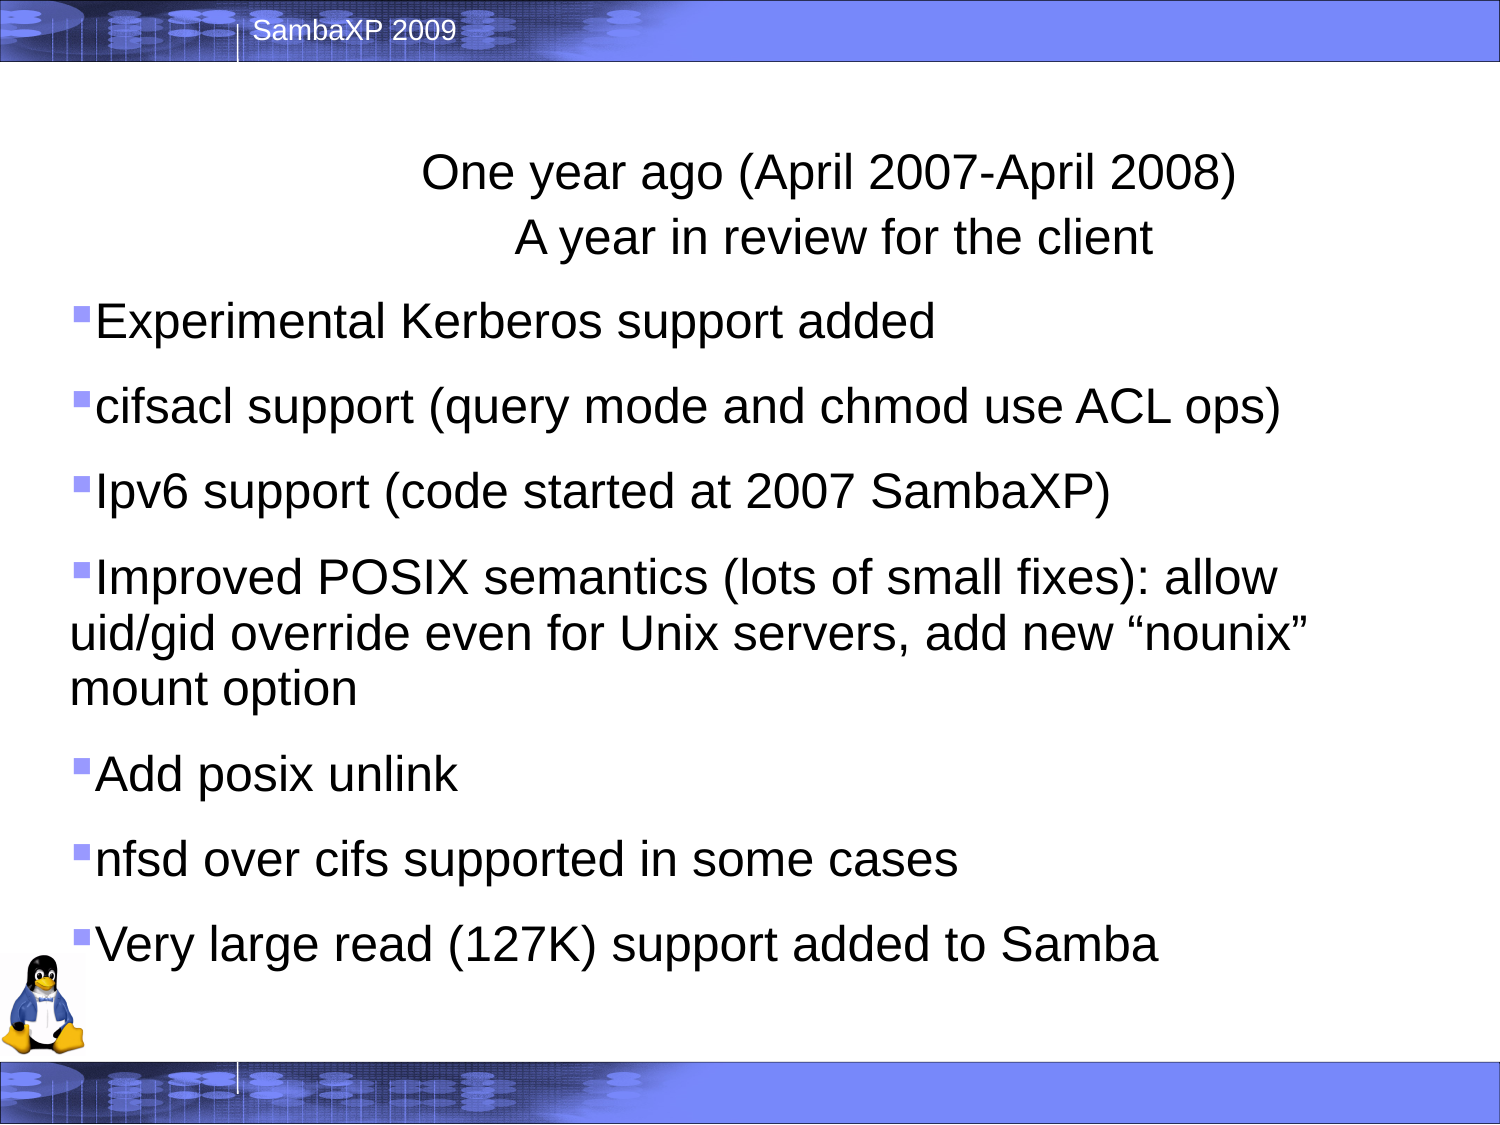

# One year ago (April 2007-April 2008) A year in review for the client
Experimental Kerberos support added
cifsacl support (query mode and chmod use ACL ops)
Ipv6 support (code started at 2007 SambaXP)
Improved POSIX semantics (lots of small fixes): allow uid/gid override even for Unix servers, add new “nounix” mount option
Add posix unlink
nfsd over cifs supported in some cases
Very large read (127K) support added to Samba